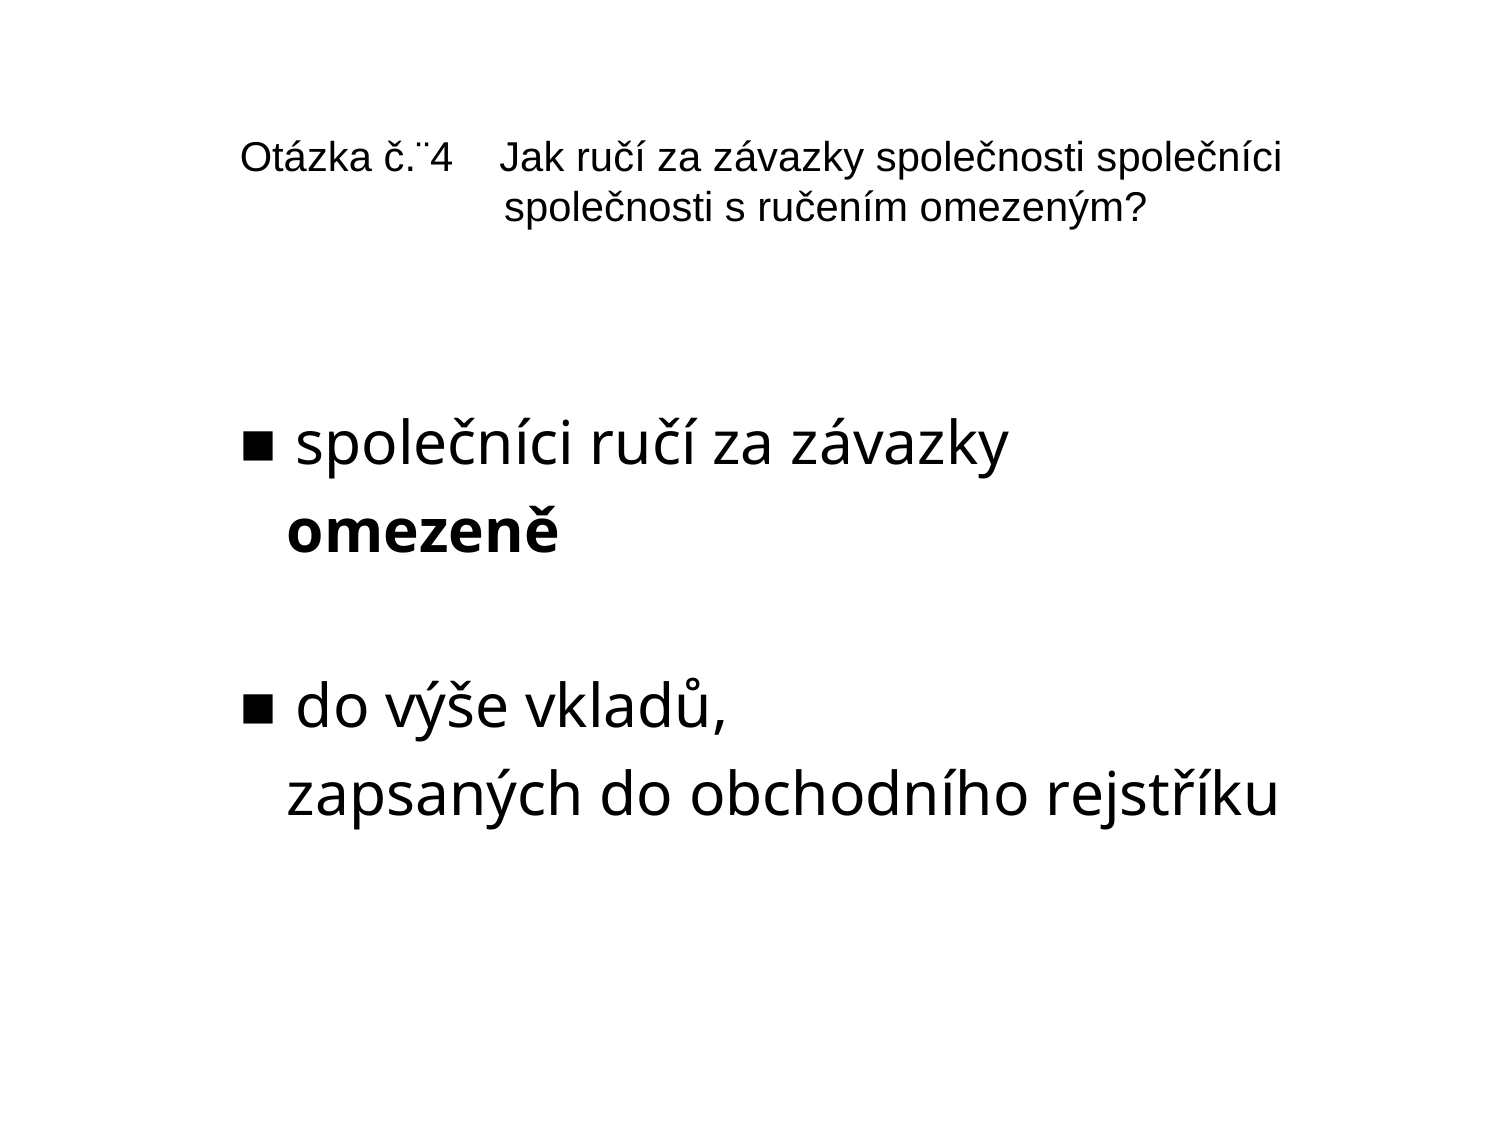

# Otázka č.¨4 Jak ručí za závazky společnosti společníci společnosti s ručením omezeným?
■	společníci ručí za závazky
 omezeně
■	do výše vkladů,
 zapsaných do obchodního rejstříku